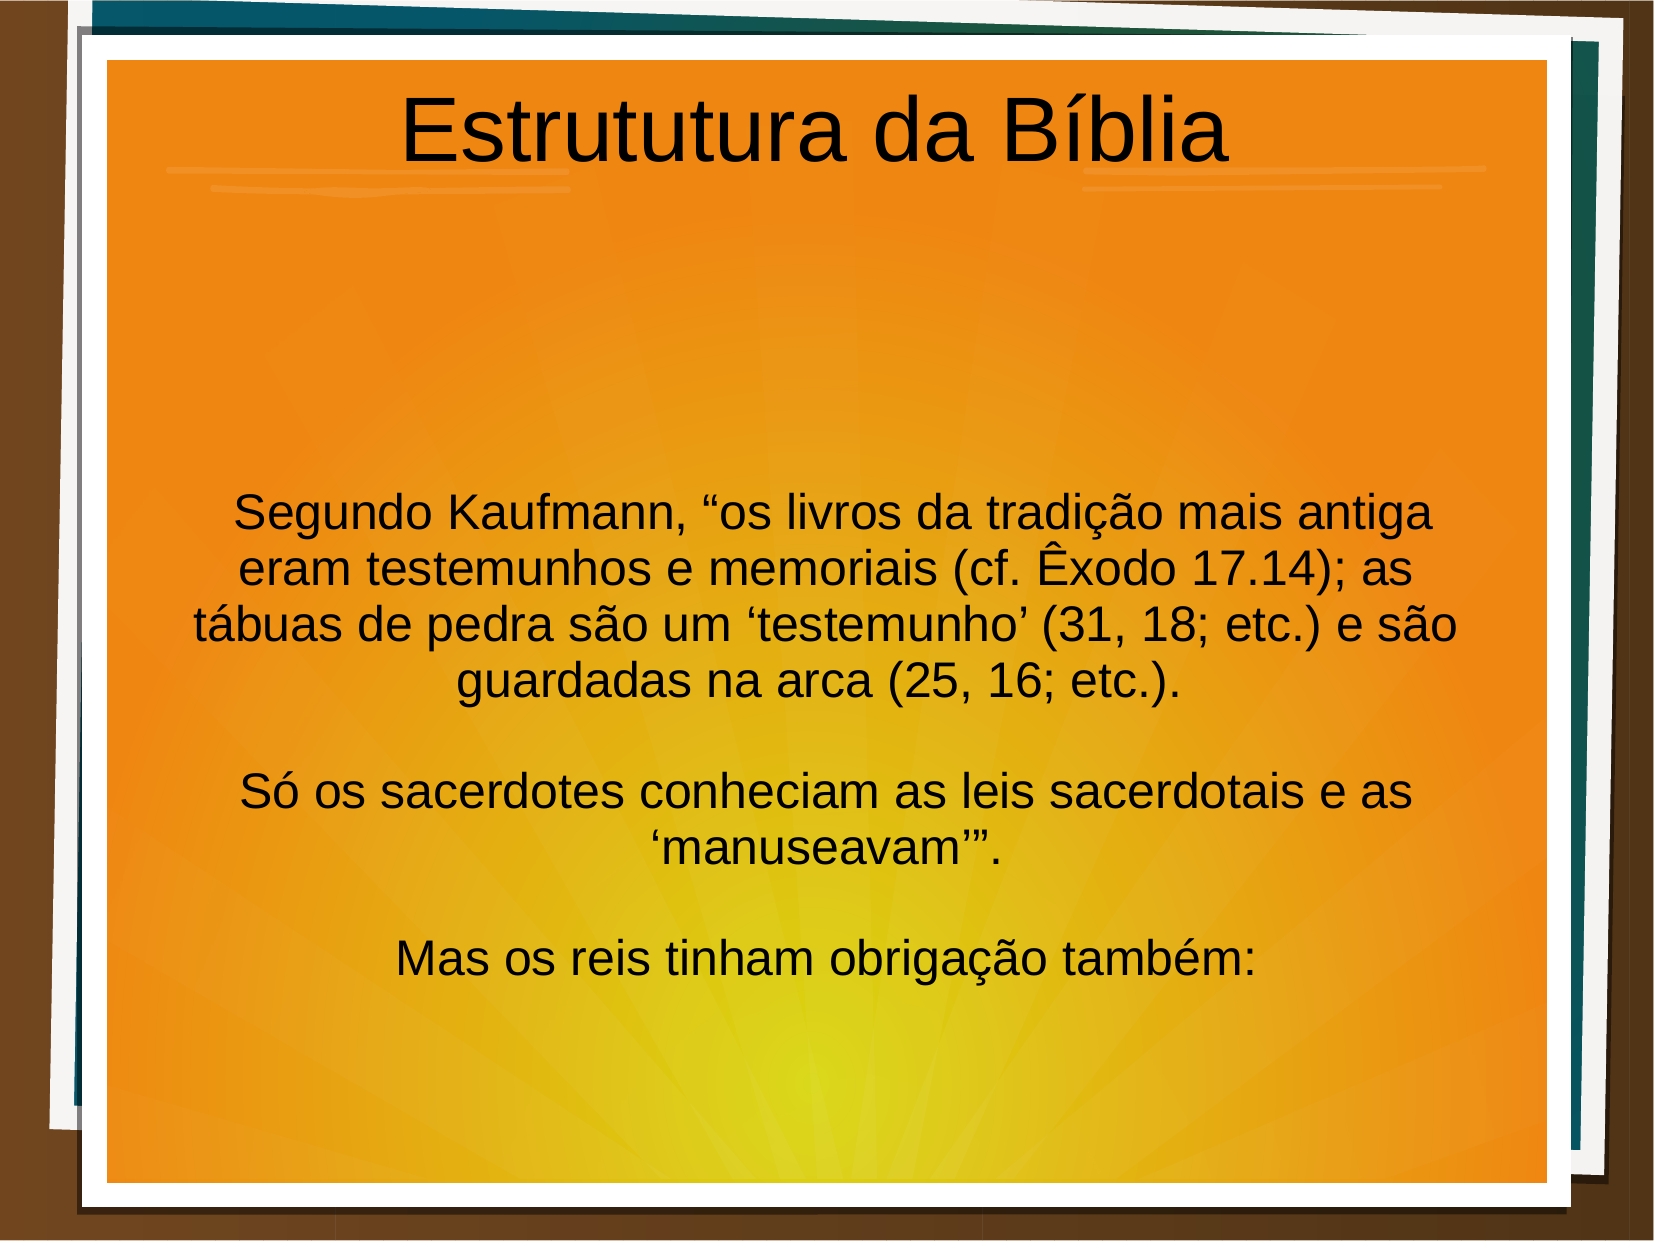

# Estrututura da Bíblia
 Segundo Kaufmann, “os livros da tradição mais antiga eram testemunhos e memoriais (cf. Êxodo 17.14); as tábuas de pedra são um ‘testemunho’ (31, 18; etc.) e são guardadas na arca (25, 16; etc.).
Só os sacerdotes conheciam as leis sacerdotais e as ‘manuseavam’”.
Mas os reis tinham obrigação também: